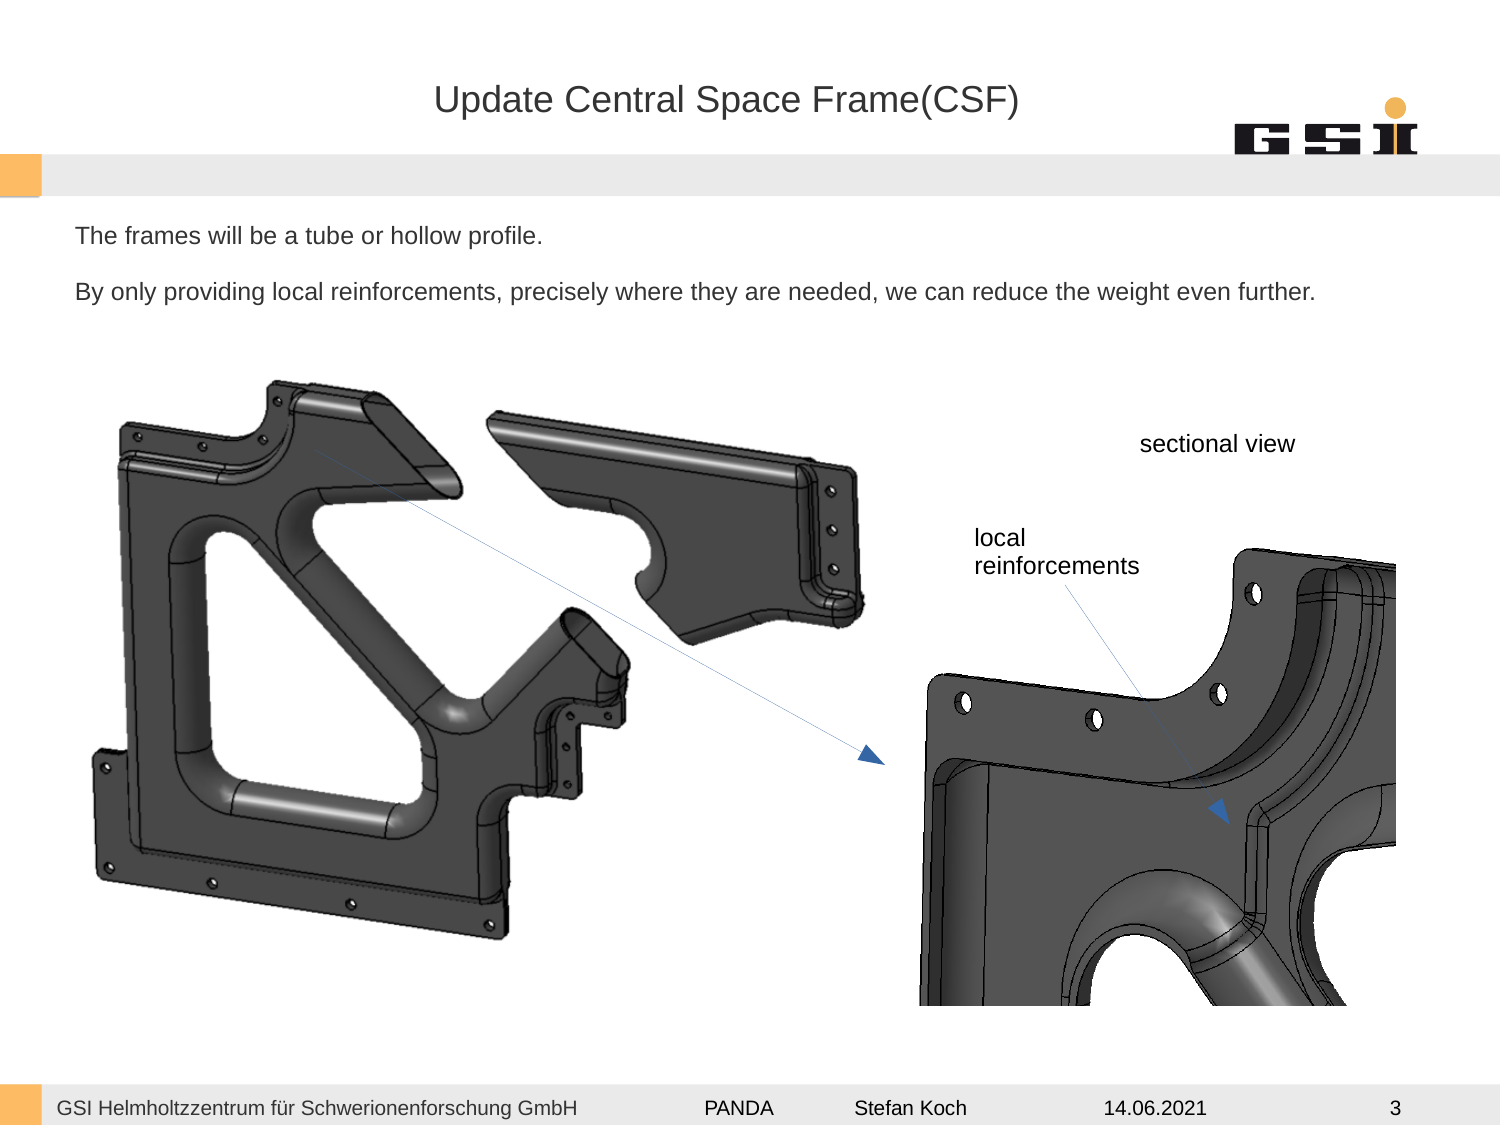

Update Central Space Frame(CSF)
The frames will be a tube or hollow profile.
By only providing local reinforcements, precisely where they are needed, we can reduce the weight even further.
sectional view
local reinforcements